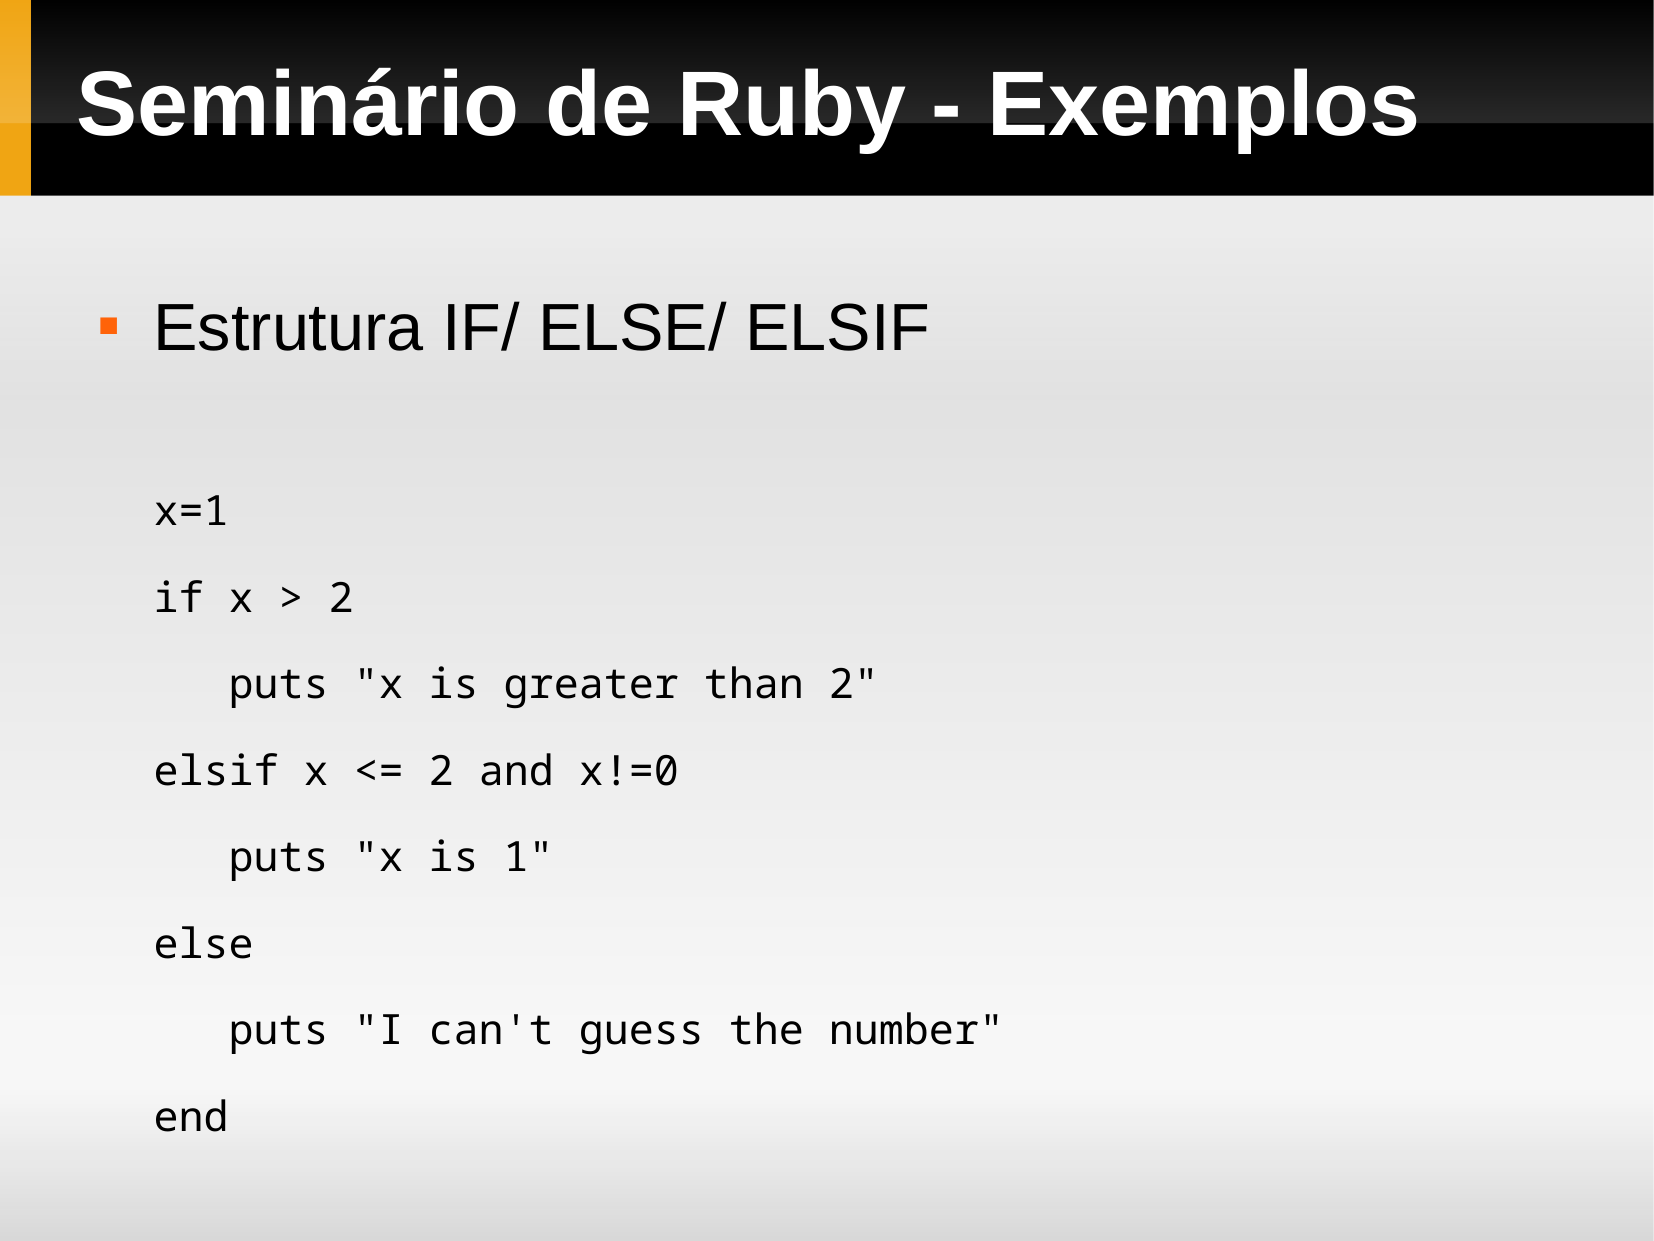

# Seminário de Ruby - Exemplos
Estrutura IF/ ELSE/ ELSIF
x=1
if x > 2
 puts "x is greater than 2"
elsif x <= 2 and x!=0
 puts "x is 1"
else
 puts "I can't guess the number"
end